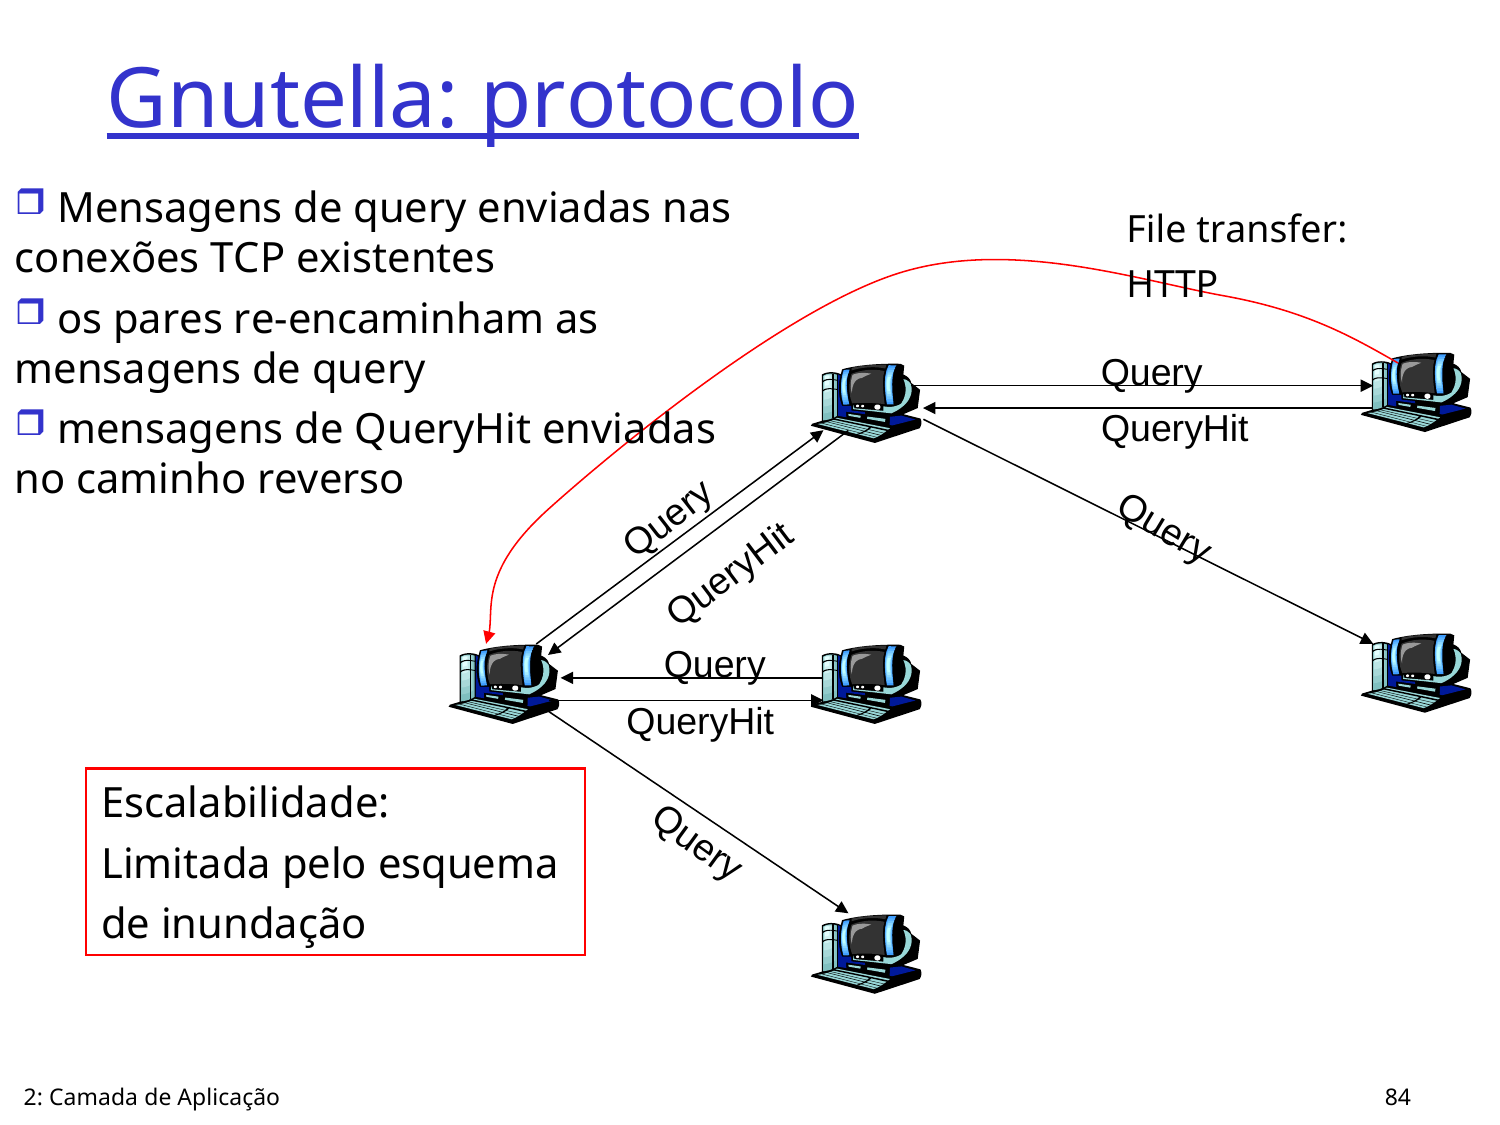

# Gnutella: protocolo
 Mensagens de query enviadas nas conexões TCP existentes
 os pares re-encaminham as mensagens de query
 mensagens de QueryHit enviadas no caminho reverso
File transfer:
HTTP
Query
QueryHit
Query
Query
QueryHit
Query
QueryHit
Query
Escalabilidade:
Limitada pelo esquema
de inundação
84